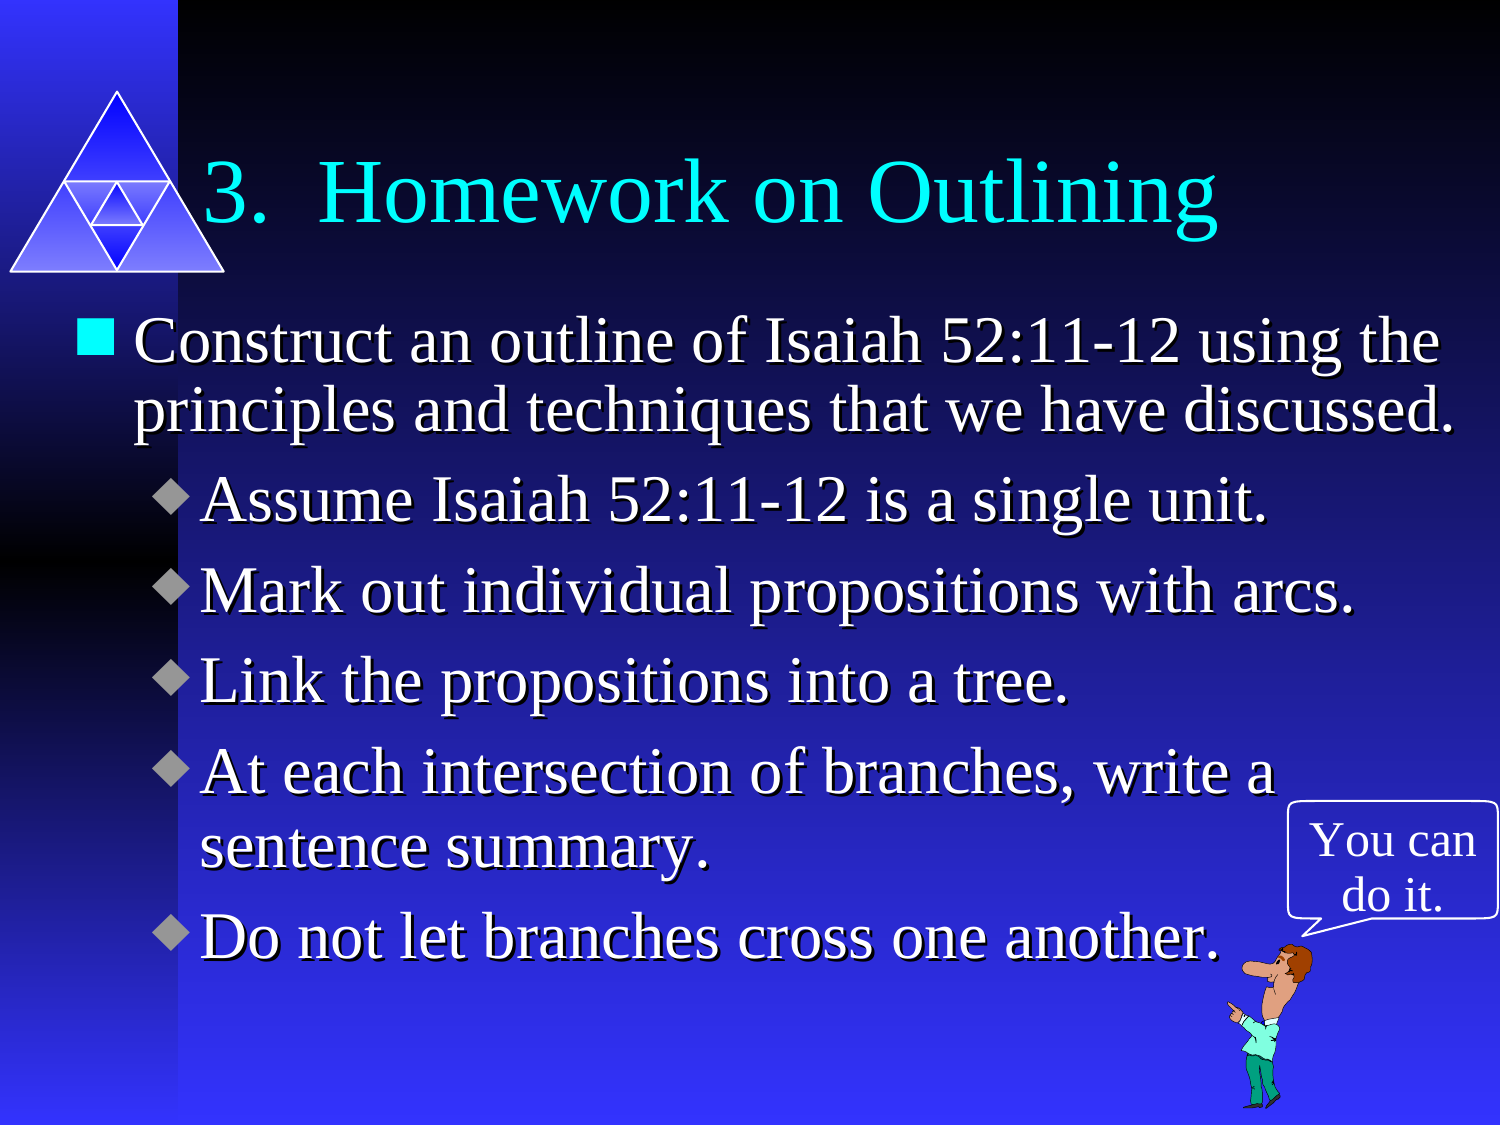

# 3. Homework on Outlining
Construct an outline of Isaiah 52:11-12 using the principles and techniques that we have discussed.
Assume Isaiah 52:11-12 is a single unit.
Mark out individual propositions with arcs.
Link the propositions into a tree.
At each intersection of branches, write a sentence summary.
Do not let branches cross one another.
You can
do it.